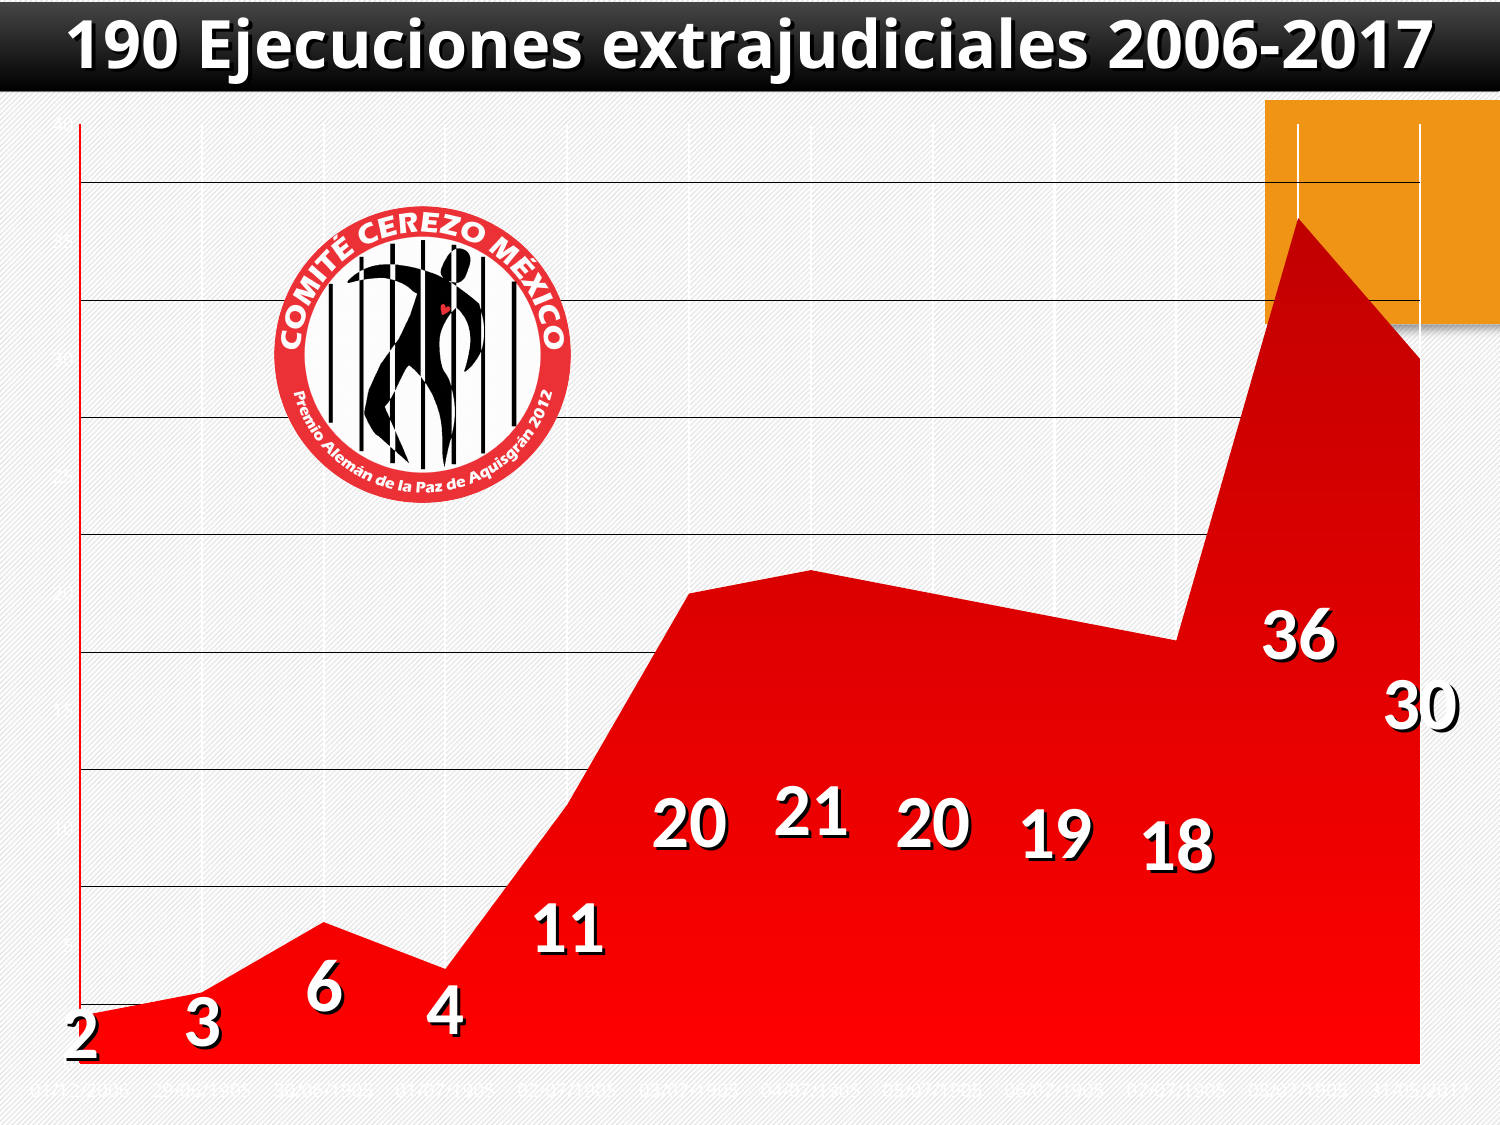

# 190 Ejecuciones extrajudiciales 2006-2017
### Chart
| Category | Series1 |
|---|---|
| 39052 | 2.0 |
| 2007 | 3.0 |
| 2008 | 6.0 |
| 2009 | 4.0 |
| 2010 | 11.0 |
| 2011 | 20.0 |
| 2012 | 21.0 |
| 2013 | 20.0 |
| 2014 | 19.0 |
| 2015 | 18.0 |
| 2016 | 36.0 |
| 42886 | 30.0 |